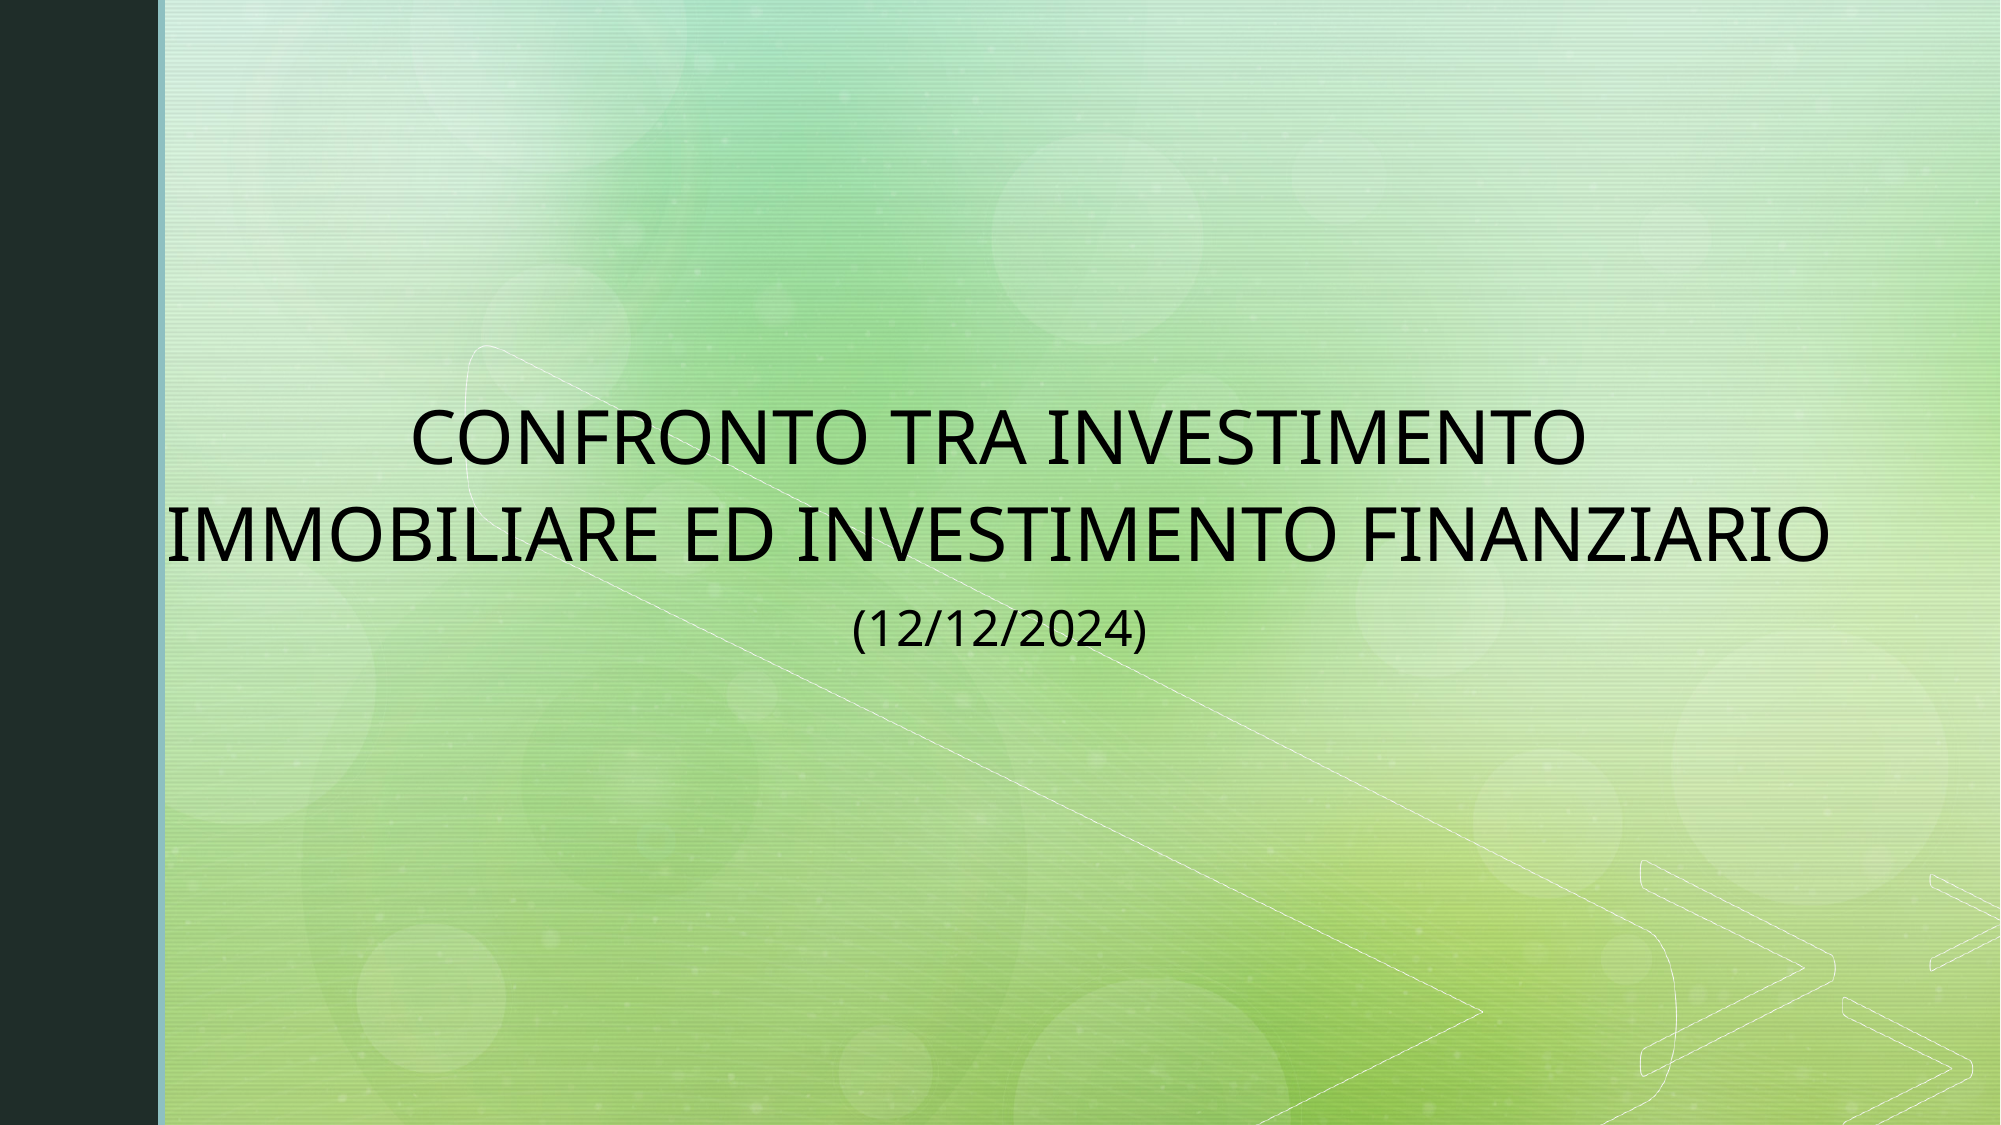

CONFRONTO TRA INVESTIMENTO IMMOBILIARE ED INVESTIMENTO FINANZIARIO
(12/12/2024)